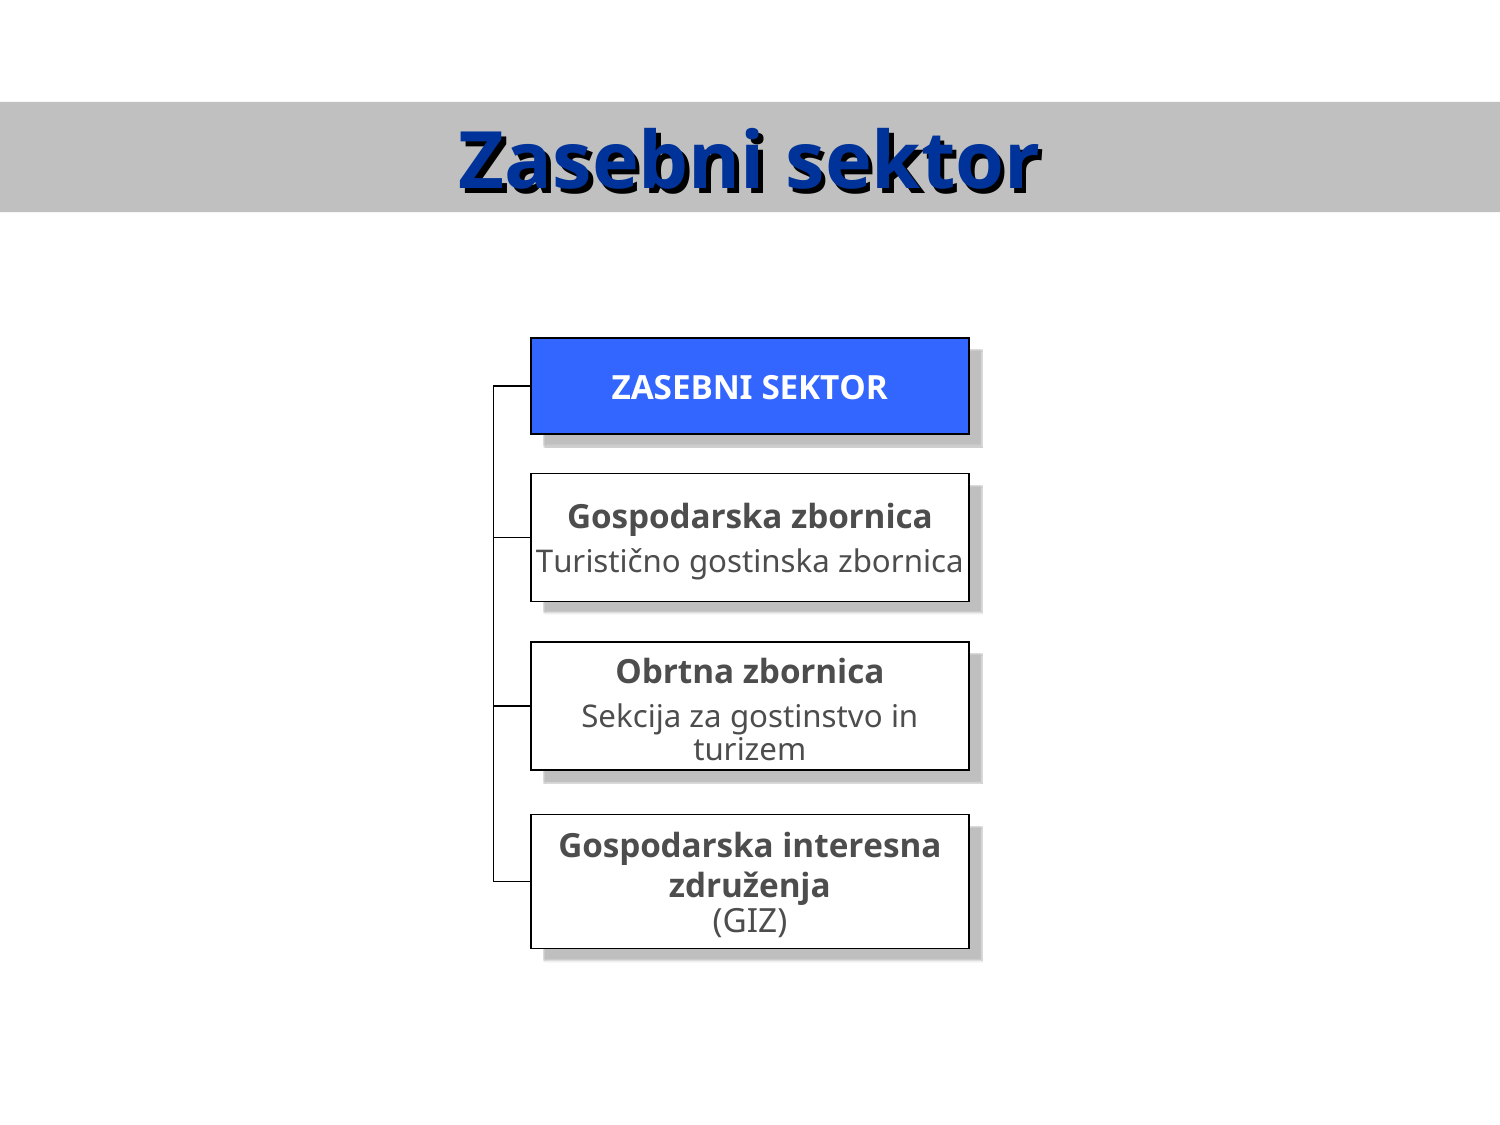

Zasebni sektor
ZASEBNI SEKTOR
Gospodarska zbornica
Turistično gostinska zbornica
Obrtna zbornica
Sekcija za gostinstvo in turizem
Gospodarska interesna združenja
(GIZ)‏